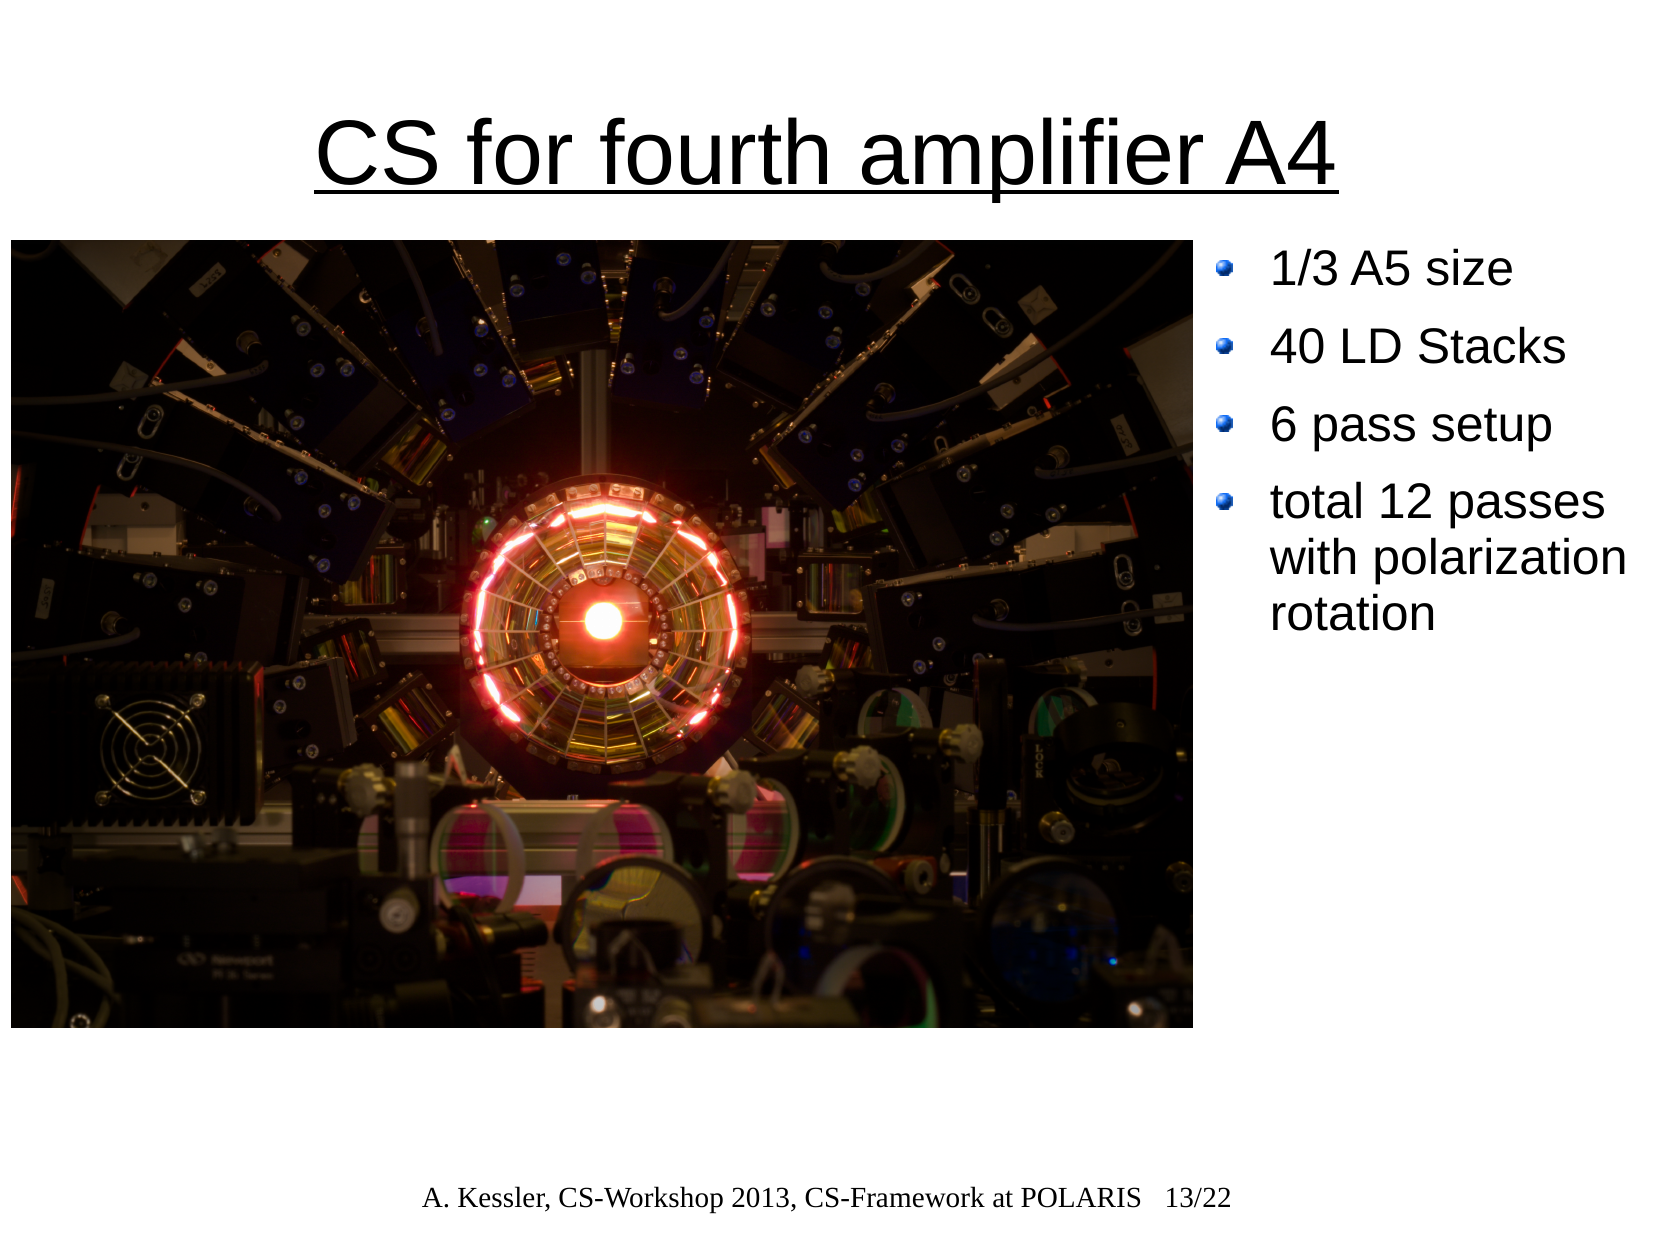

# CS for fourth amplifier A4
1/3 A5 size
40 LD Stacks
6 pass setup
total 12 passes with polarization rotation
A. Kessler, CS-Workshop 2013, CS-Framework at POLARIS